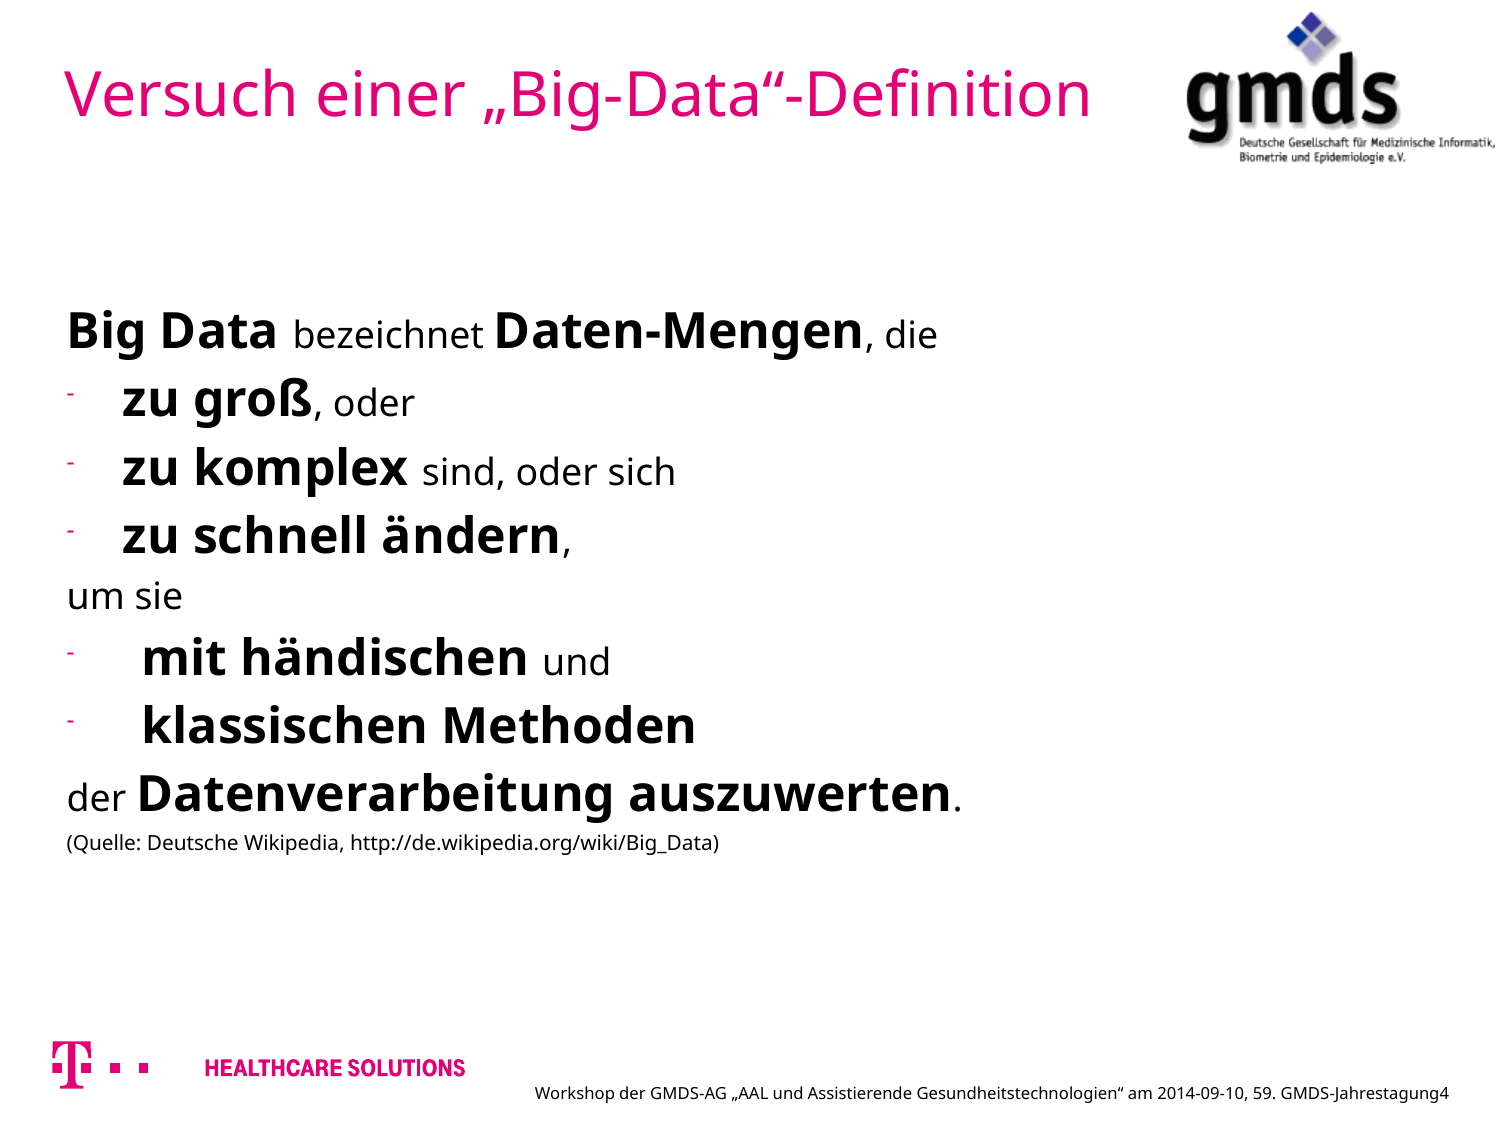

# Versuch einer „Big-Data“-Definition
Big Data bezeichnet Daten-Mengen, die
zu groß, oder
zu komplex sind, oder sich
zu schnell ändern,
um sie
mit händischen und
klassischen Methoden
der Datenverarbeitung auszuwerten.
(Quelle: Deutsche Wikipedia, http://de.wikipedia.org/wiki/Big_Data)
Workshop der GMDS-AG „AAL und Assistierende Gesundheitstechnologien“ am 2014-09-10, 59. GMDS-Jahrestagung4